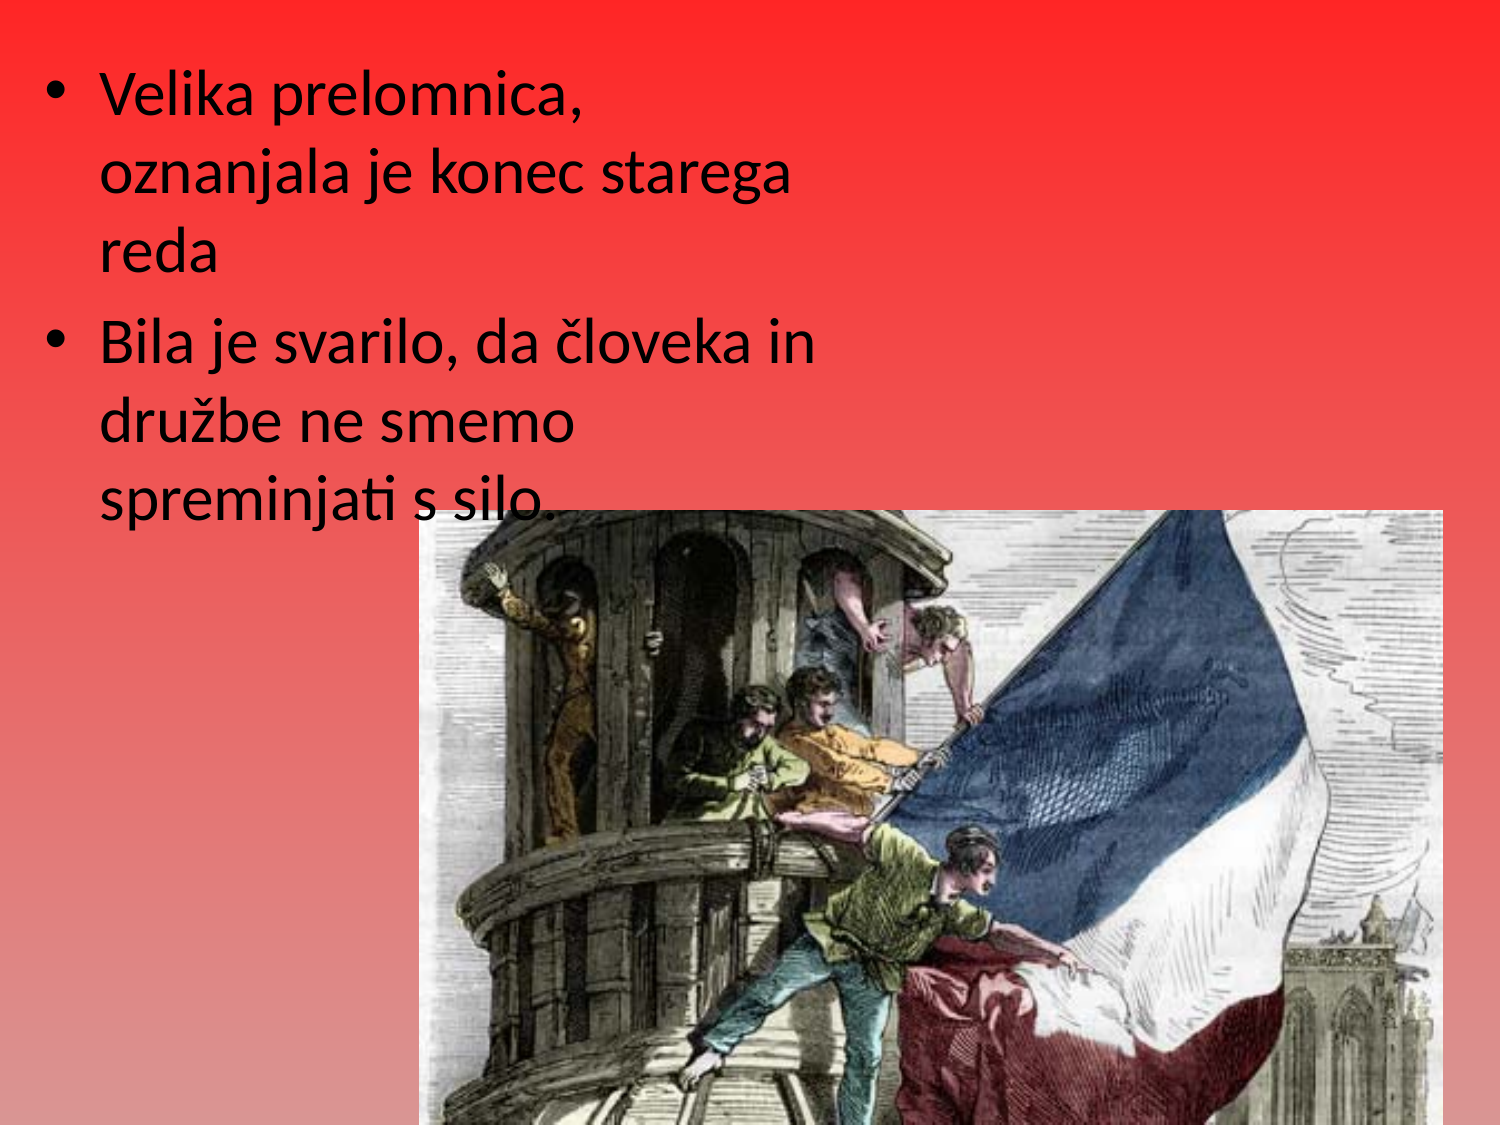

# Velika prelomnica, oznanjala je konec starega reda
Bila je svarilo, da človeka in družbe ne smemo spreminjati s silo.